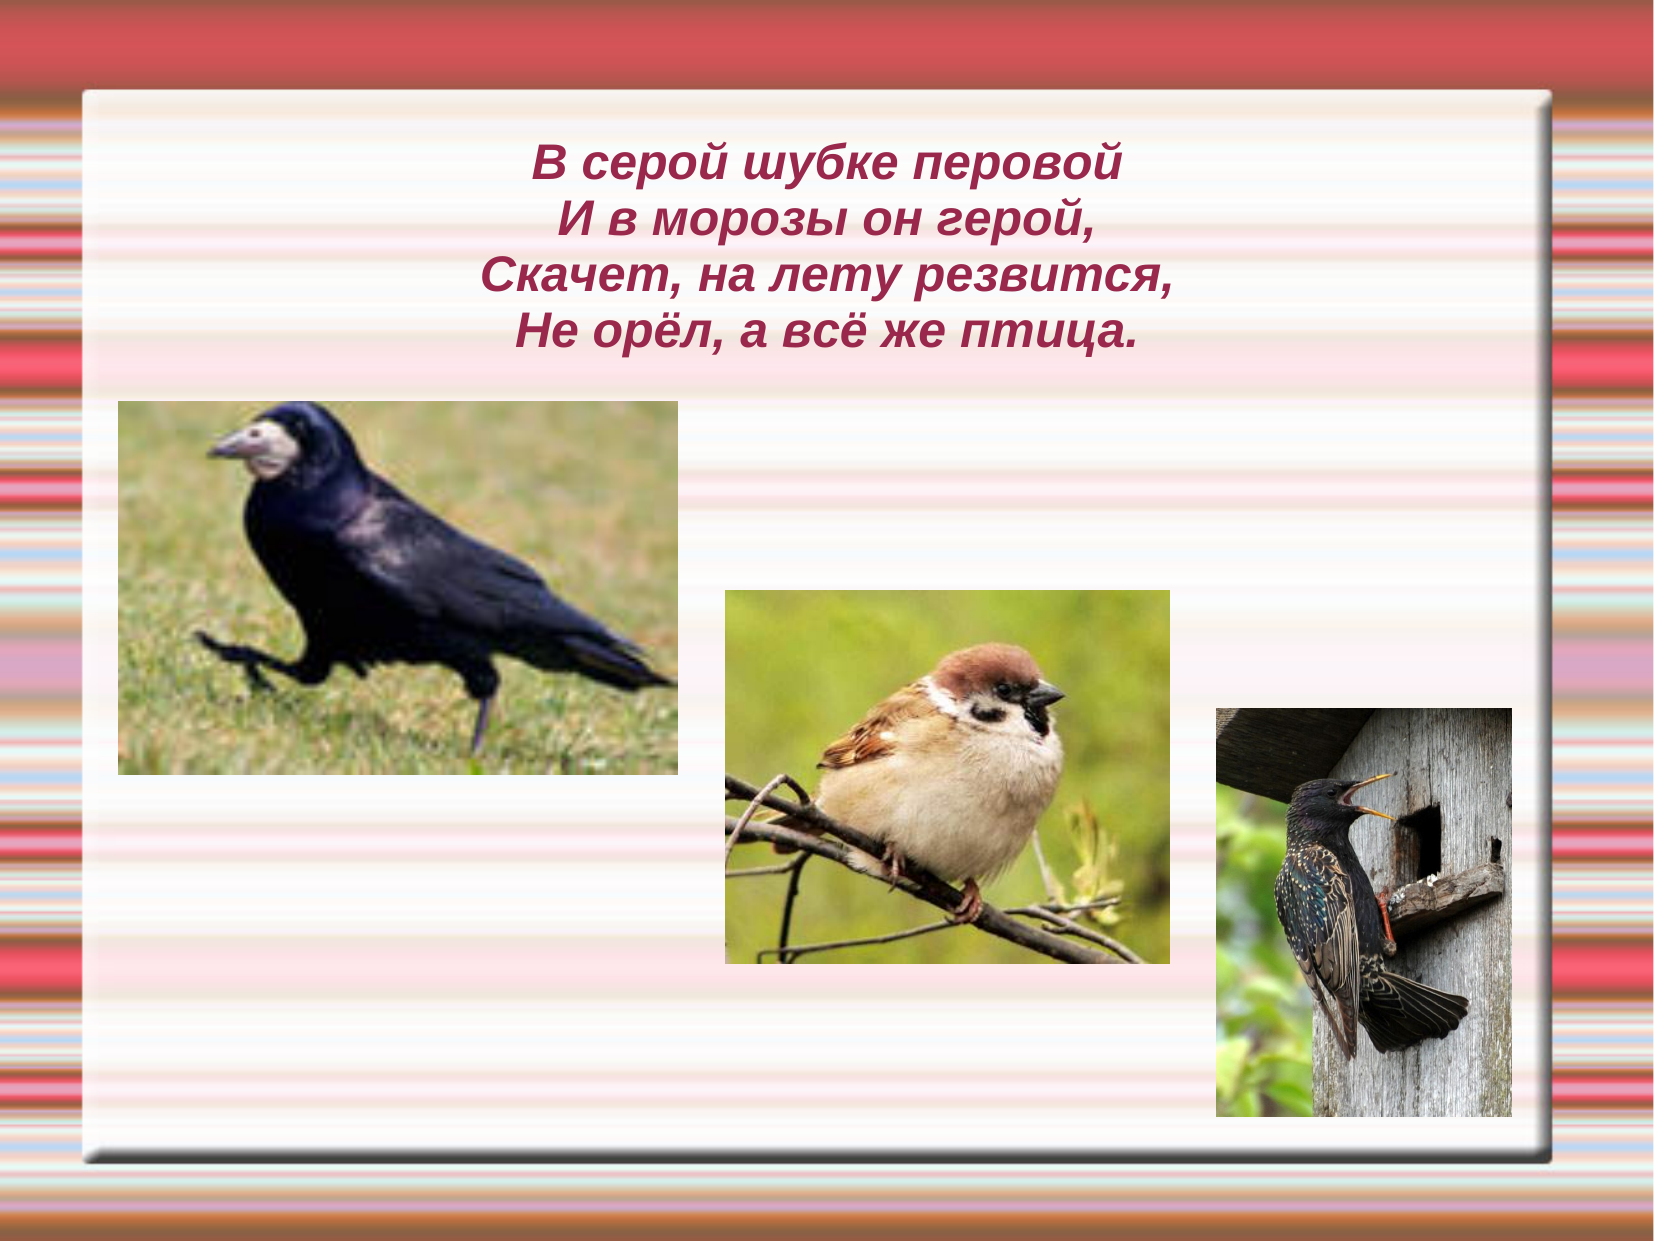

# В серой шубке перовой И в морозы он герой, Скачет, на лету резвится, Не орёл, а всё же птица.